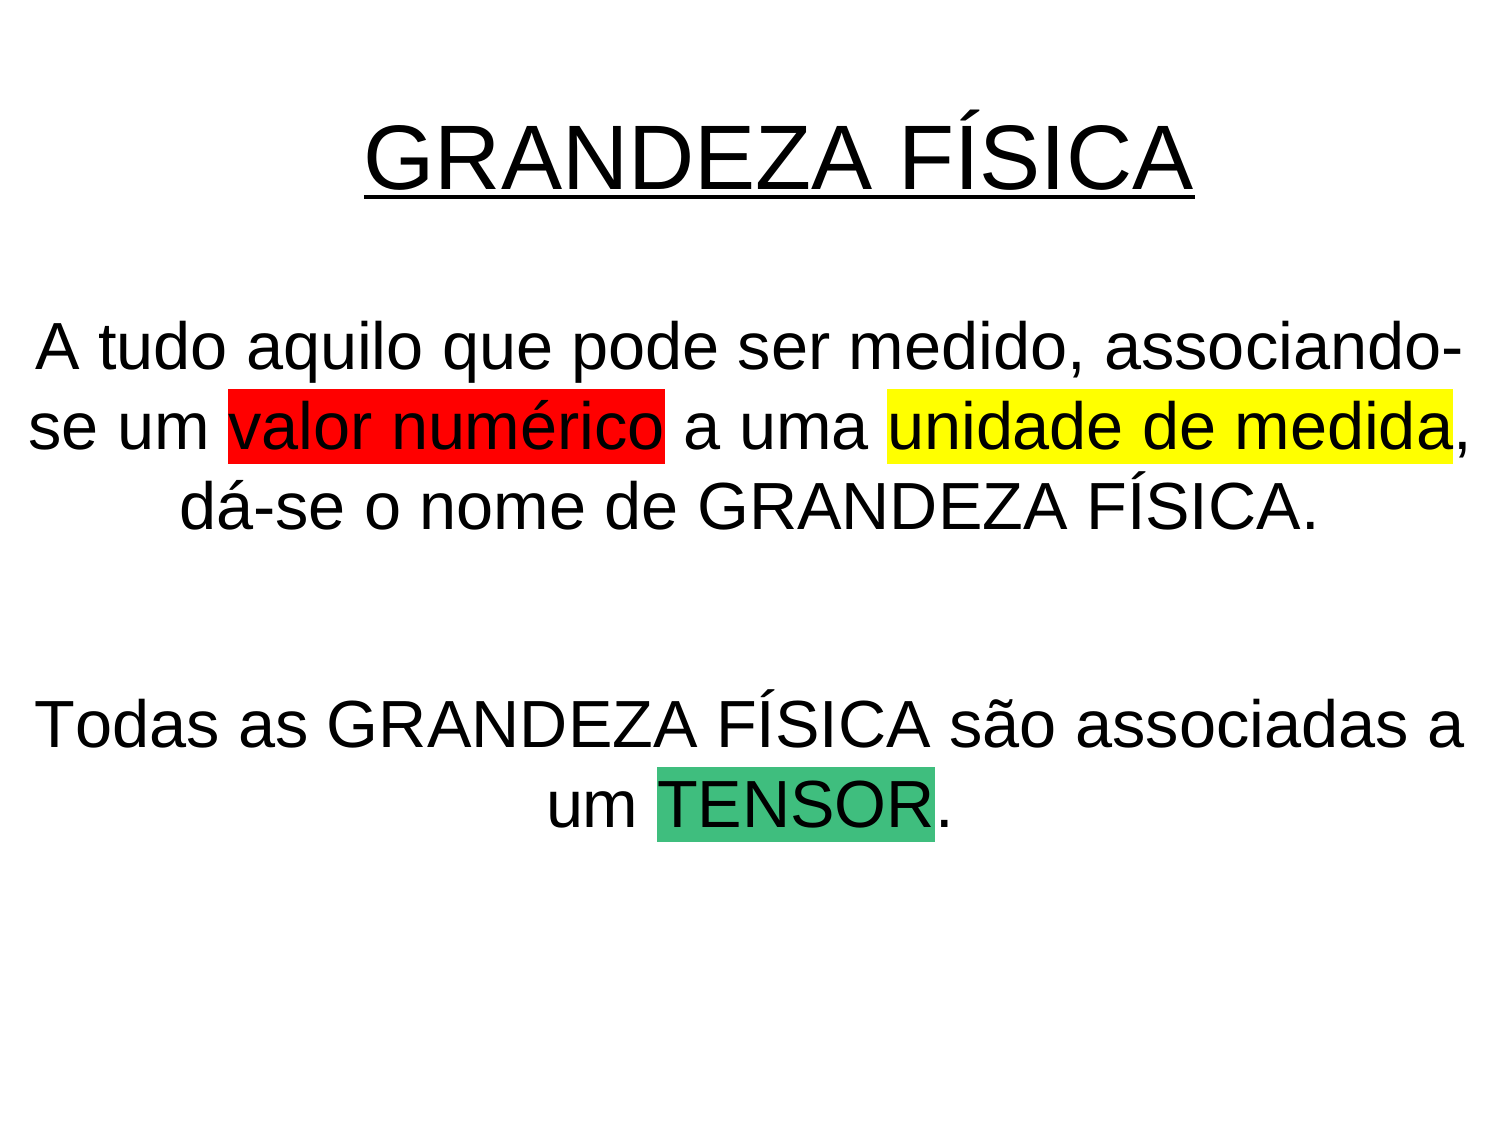

# GRANDEZA FÍSICA
A tudo aquilo que pode ser medido, associando-se um valor numérico a uma unidade de medida, dá-se o nome de GRANDEZA FÍSICA.
Todas as GRANDEZA FÍSICA são associadas a um TENSOR.